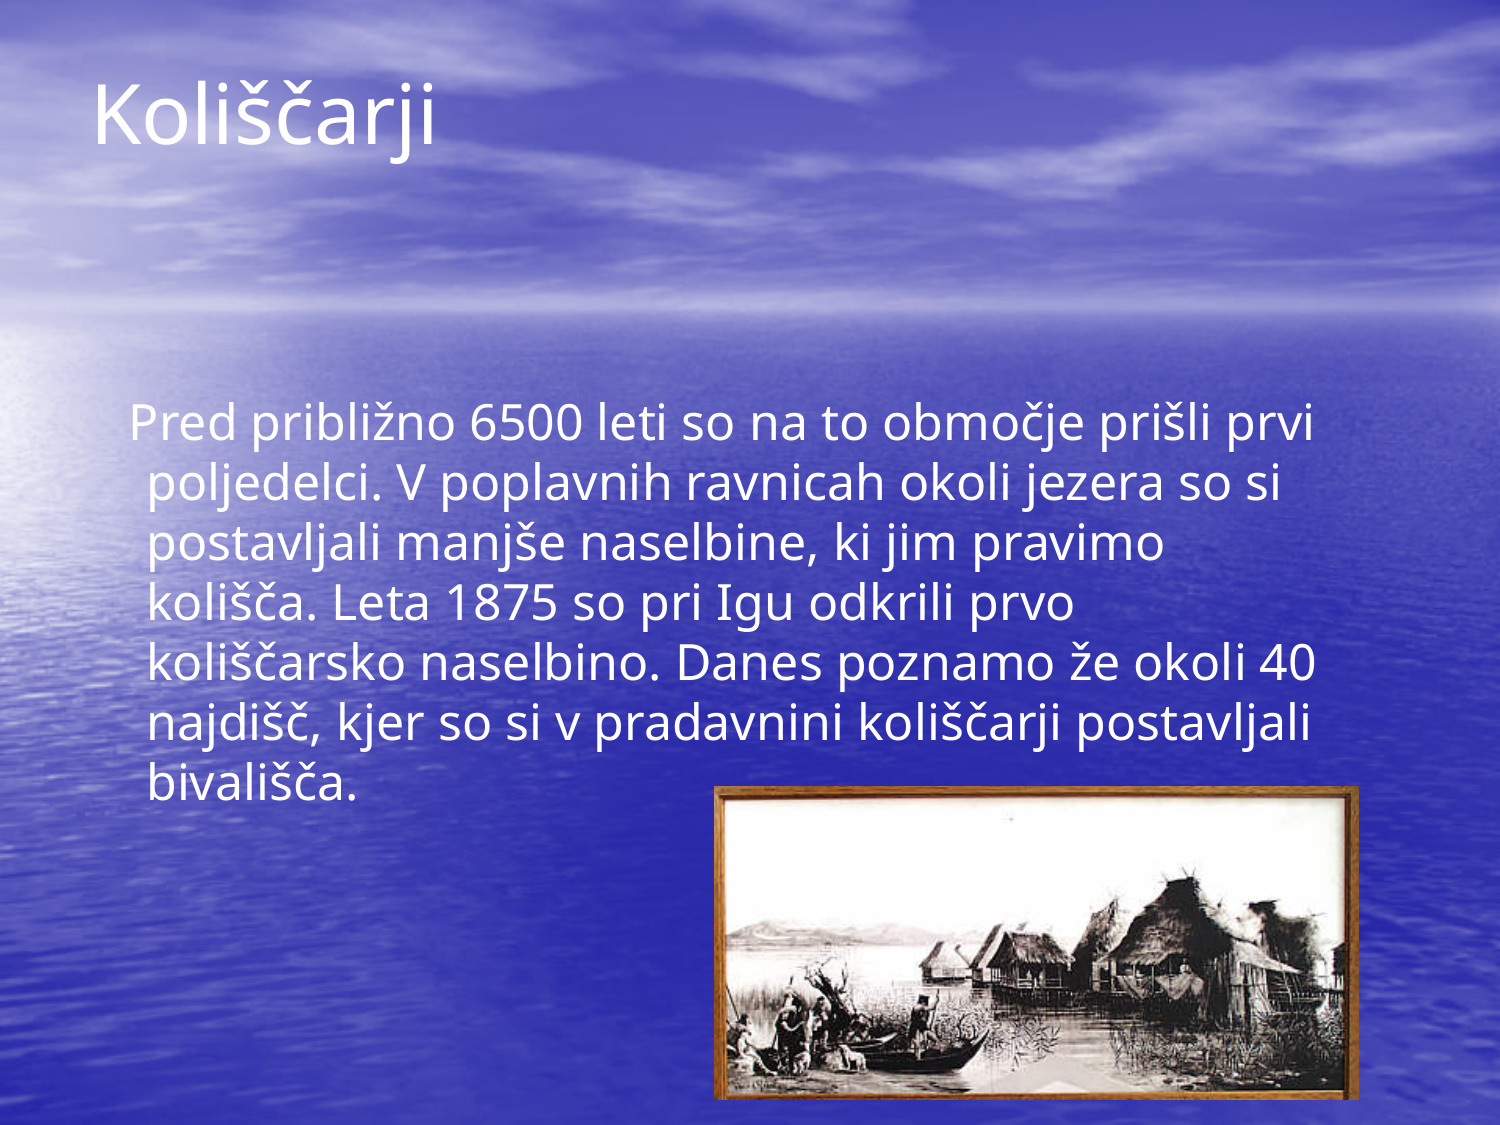

# Koliščarji
 Pred približno 6500 leti so na to območje prišli prvi poljedelci. V poplavnih ravnicah okoli jezera so si postavljali manjše naselbine, ki jim pravimo kolišča. Leta 1875 so pri Igu odkrili prvo koliščarsko naselbino. Danes poznamo že okoli 40 najdišč, kjer so si v pradavnini koliščarji postavljali bivališča.